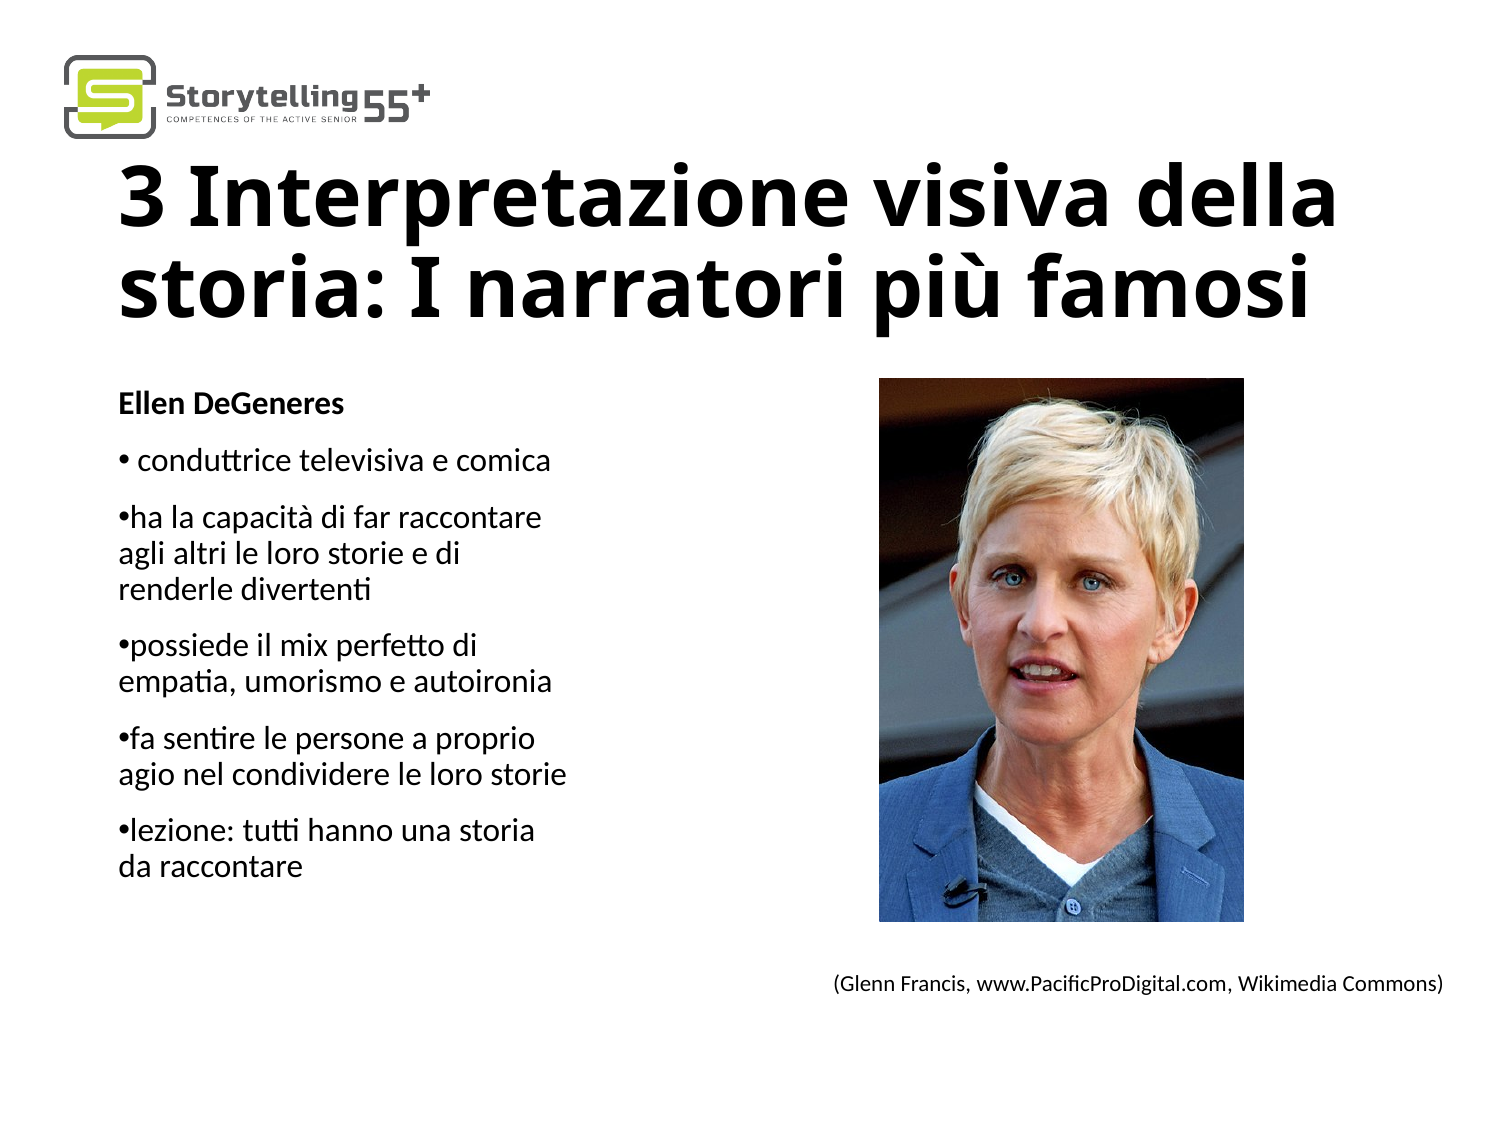

# 3 Interpretazione visiva della storia: I narratori più famosi
Ellen DeGeneres
 conduttrice televisiva e comica
ha la capacità di far raccontare agli altri le loro storie e di renderle divertenti
possiede il mix perfetto di empatia, umorismo e autoironia
fa sentire le persone a proprio agio nel condividere le loro storie
lezione: tutti hanno una storia da raccontare
 (Glenn Francis, www.PacificProDigital.com, Wikimedia Commons)